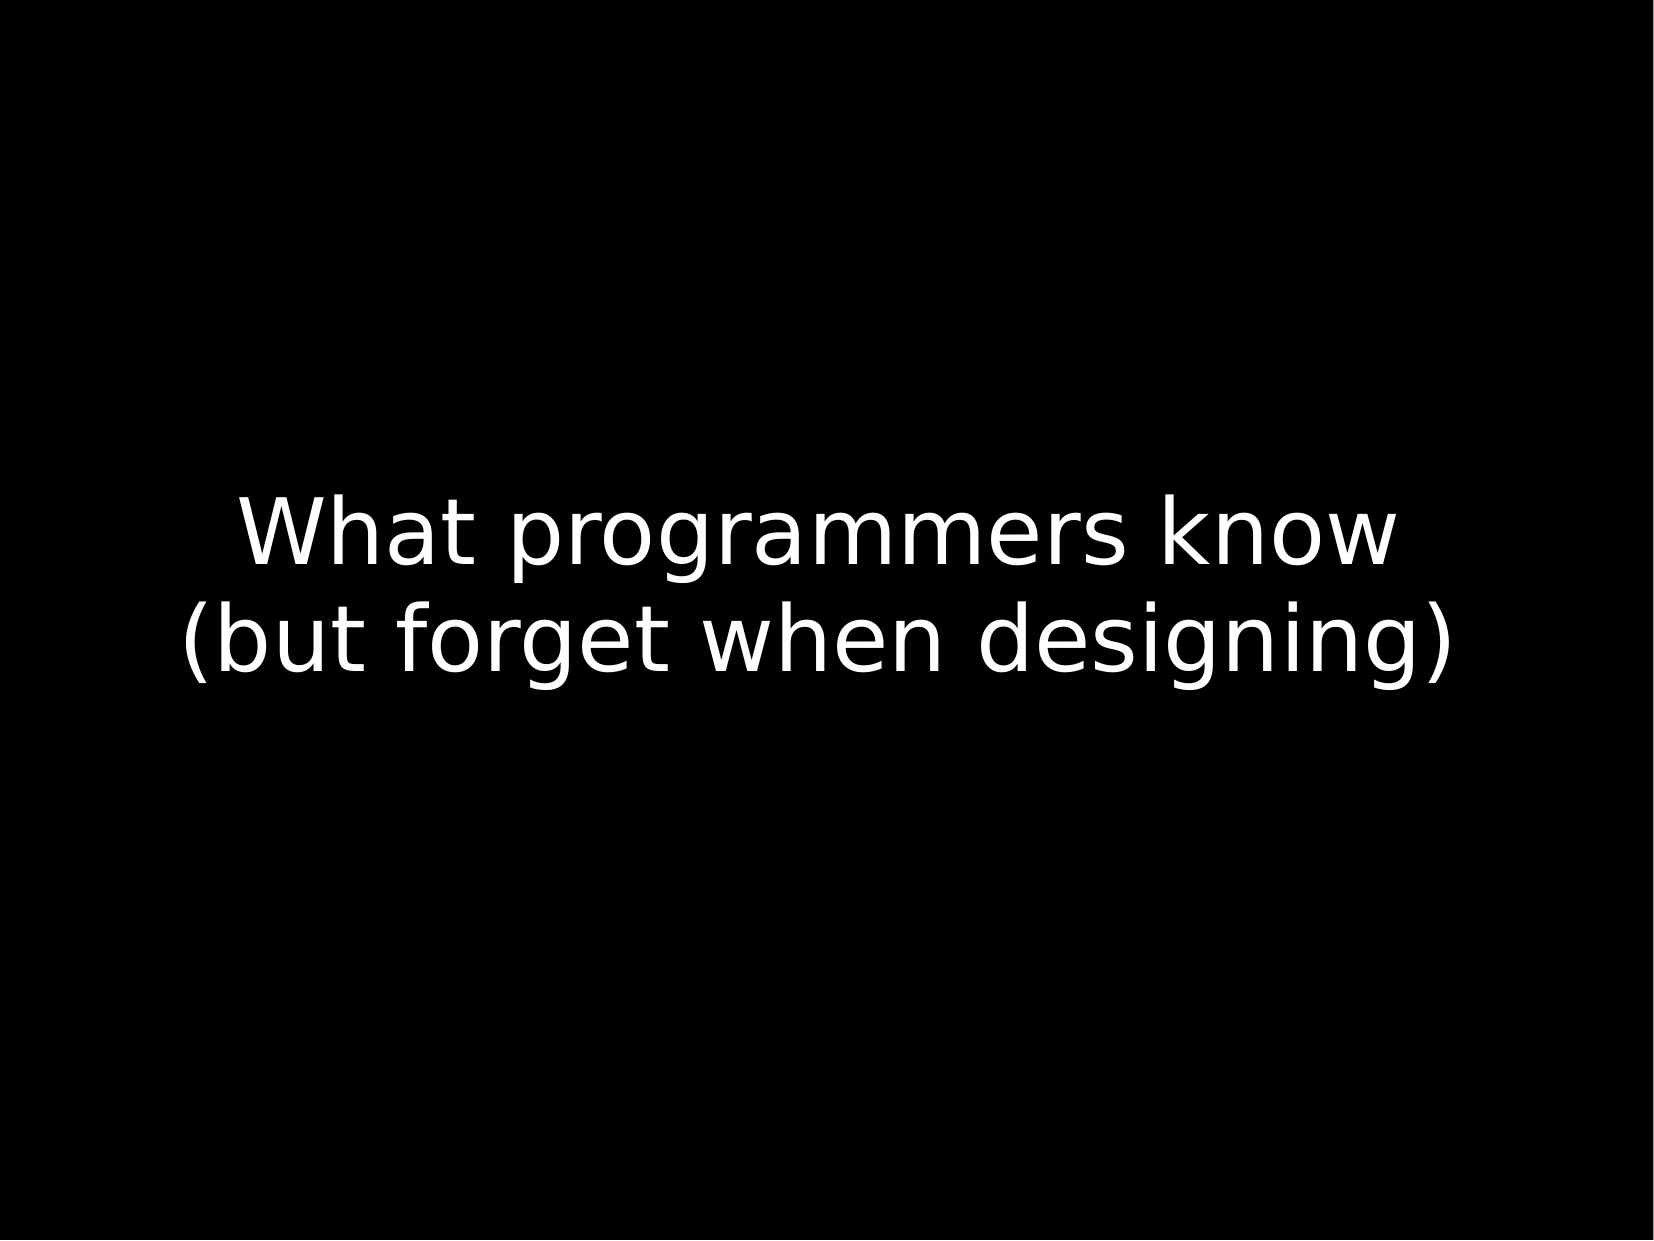

# What programmers know (but forget when designing)